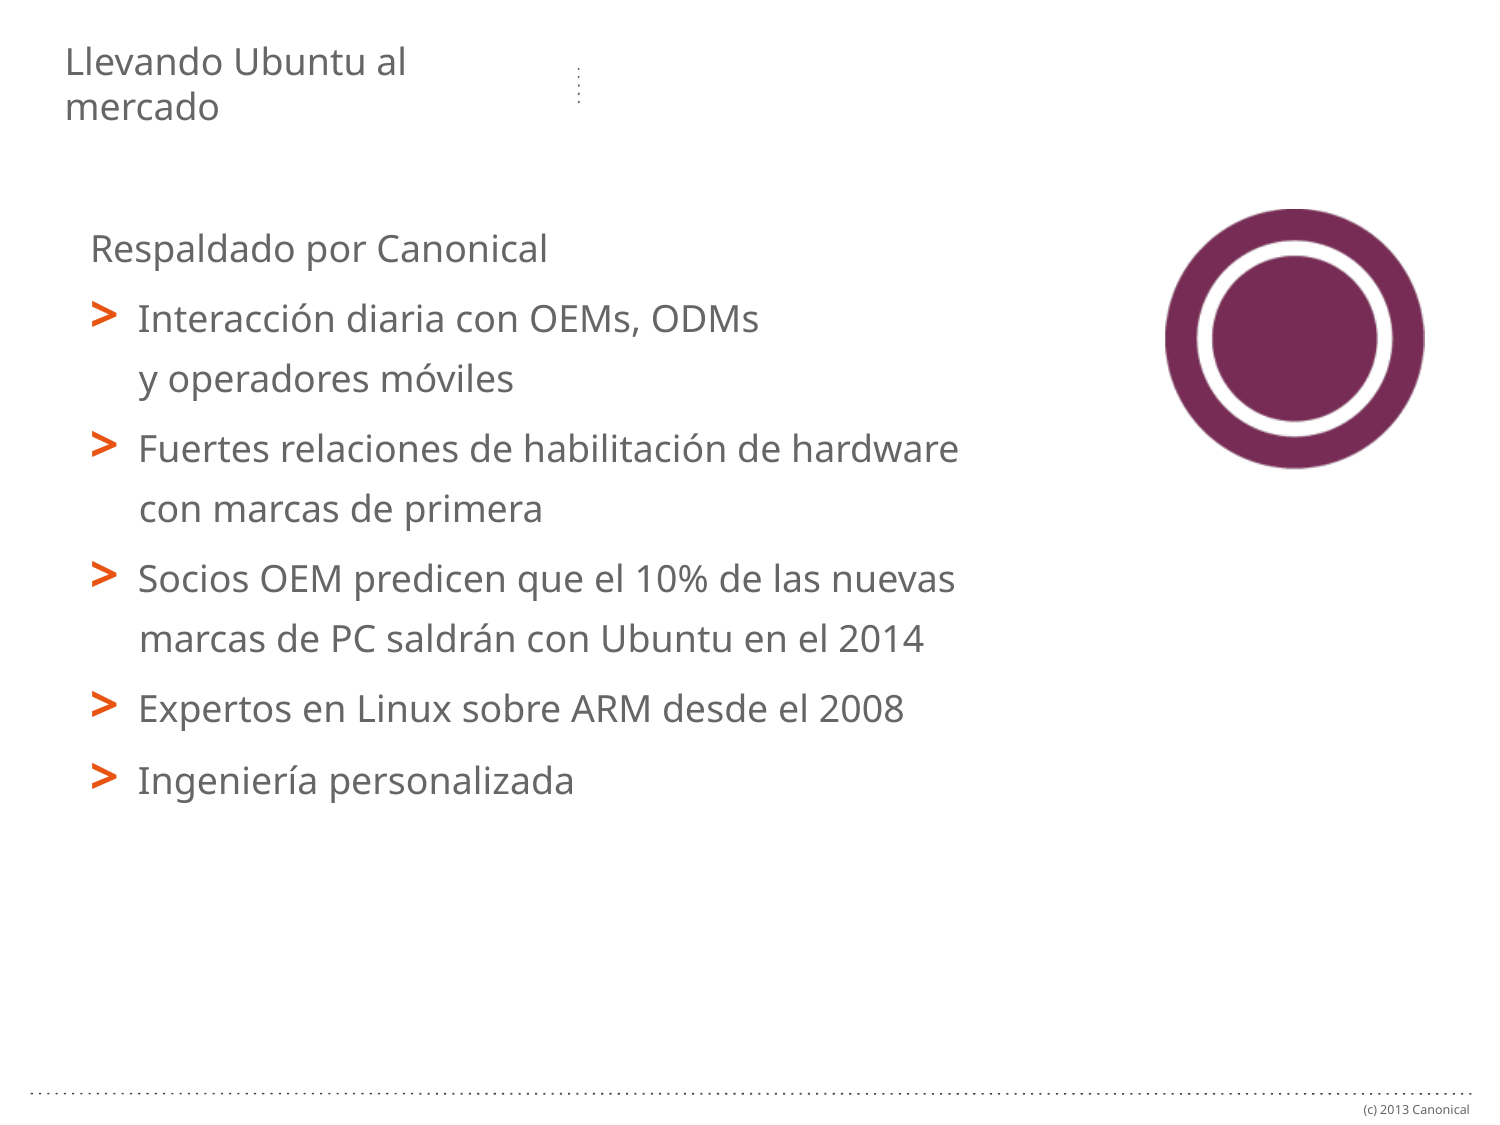

Llevando Ubuntu al mercado
# Respaldado por Canonical
> Interacción diaria con OEMs, ODMs
 y operadores móviles
> Fuertes relaciones de habilitación de hardware
 con marcas de primera
> Socios OEM predicen que el 10% de las nuevas
 marcas de PC saldrán con Ubuntu en el 2014
> Expertos en Linux sobre ARM desde el 2008
> Ingeniería personalizada
(c) 2013 Canonical